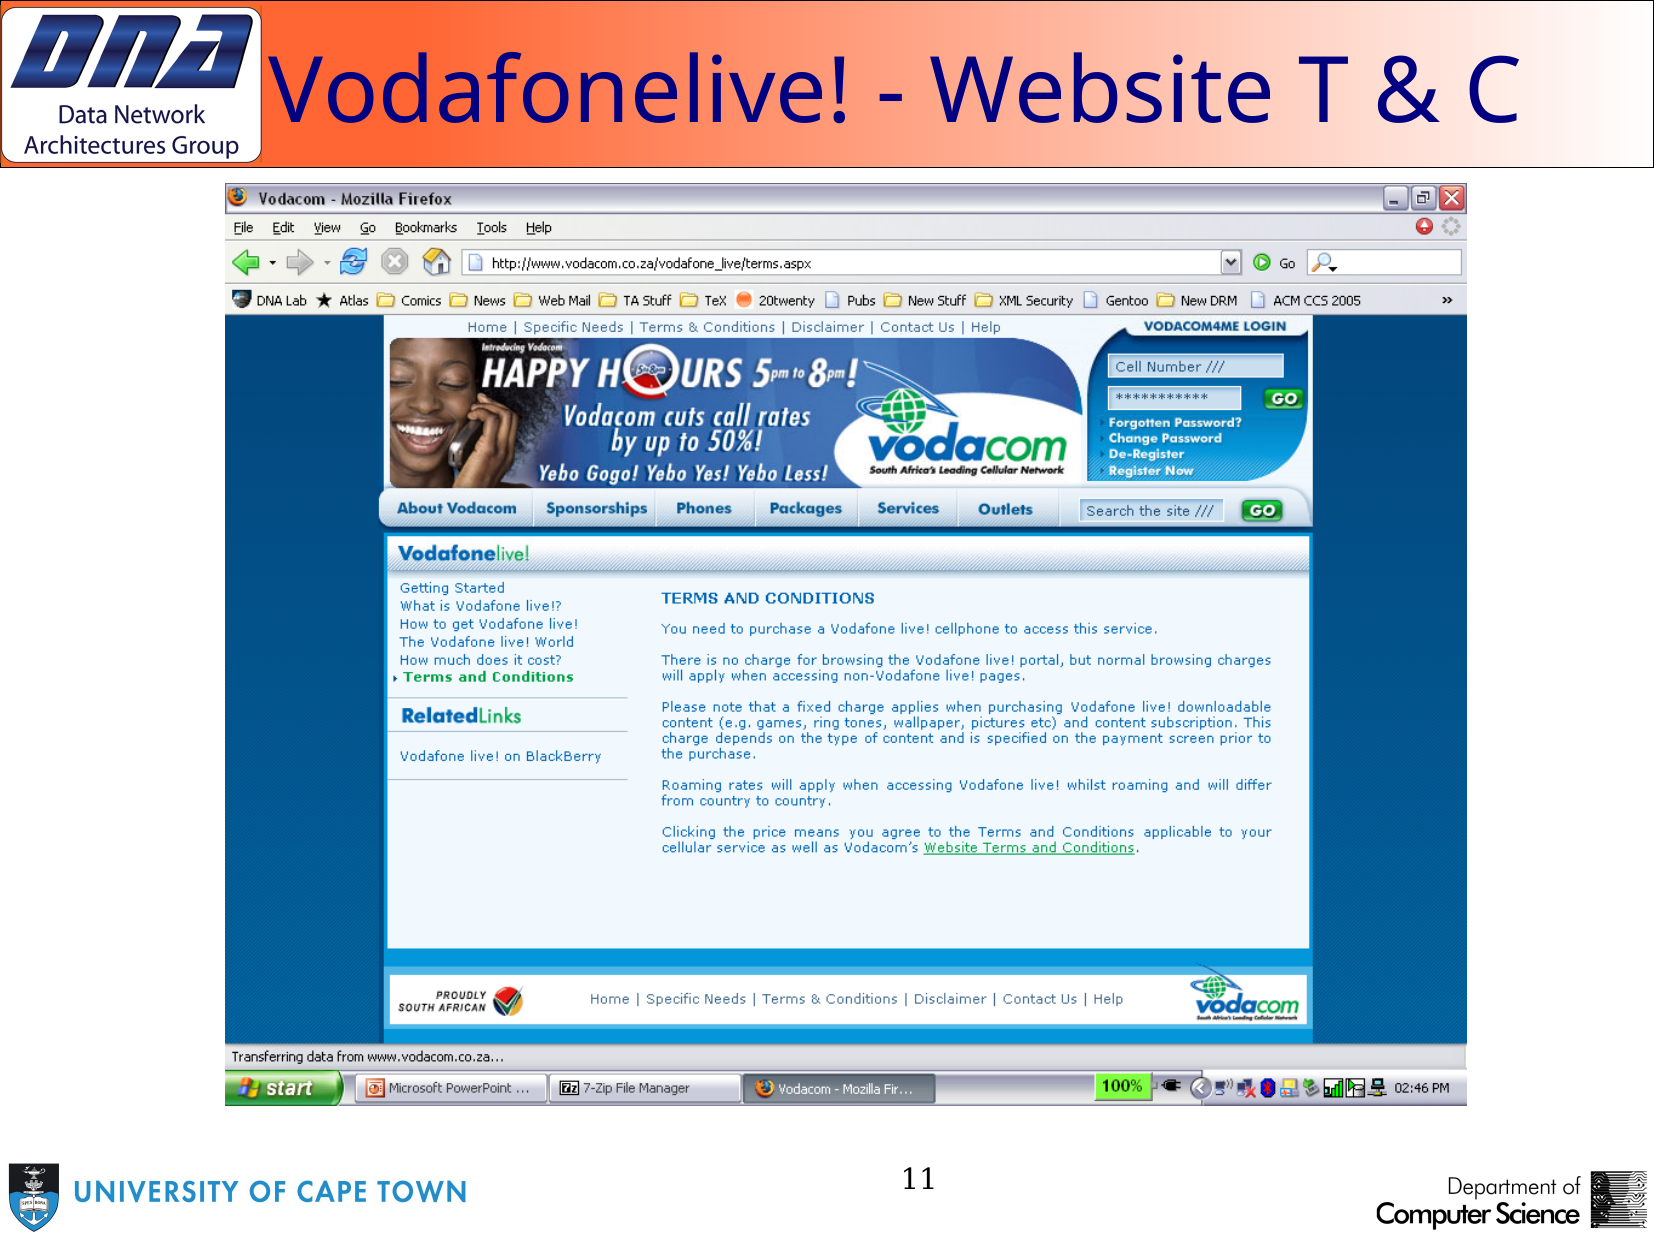

# Vodafonelive! - Website T & C
11